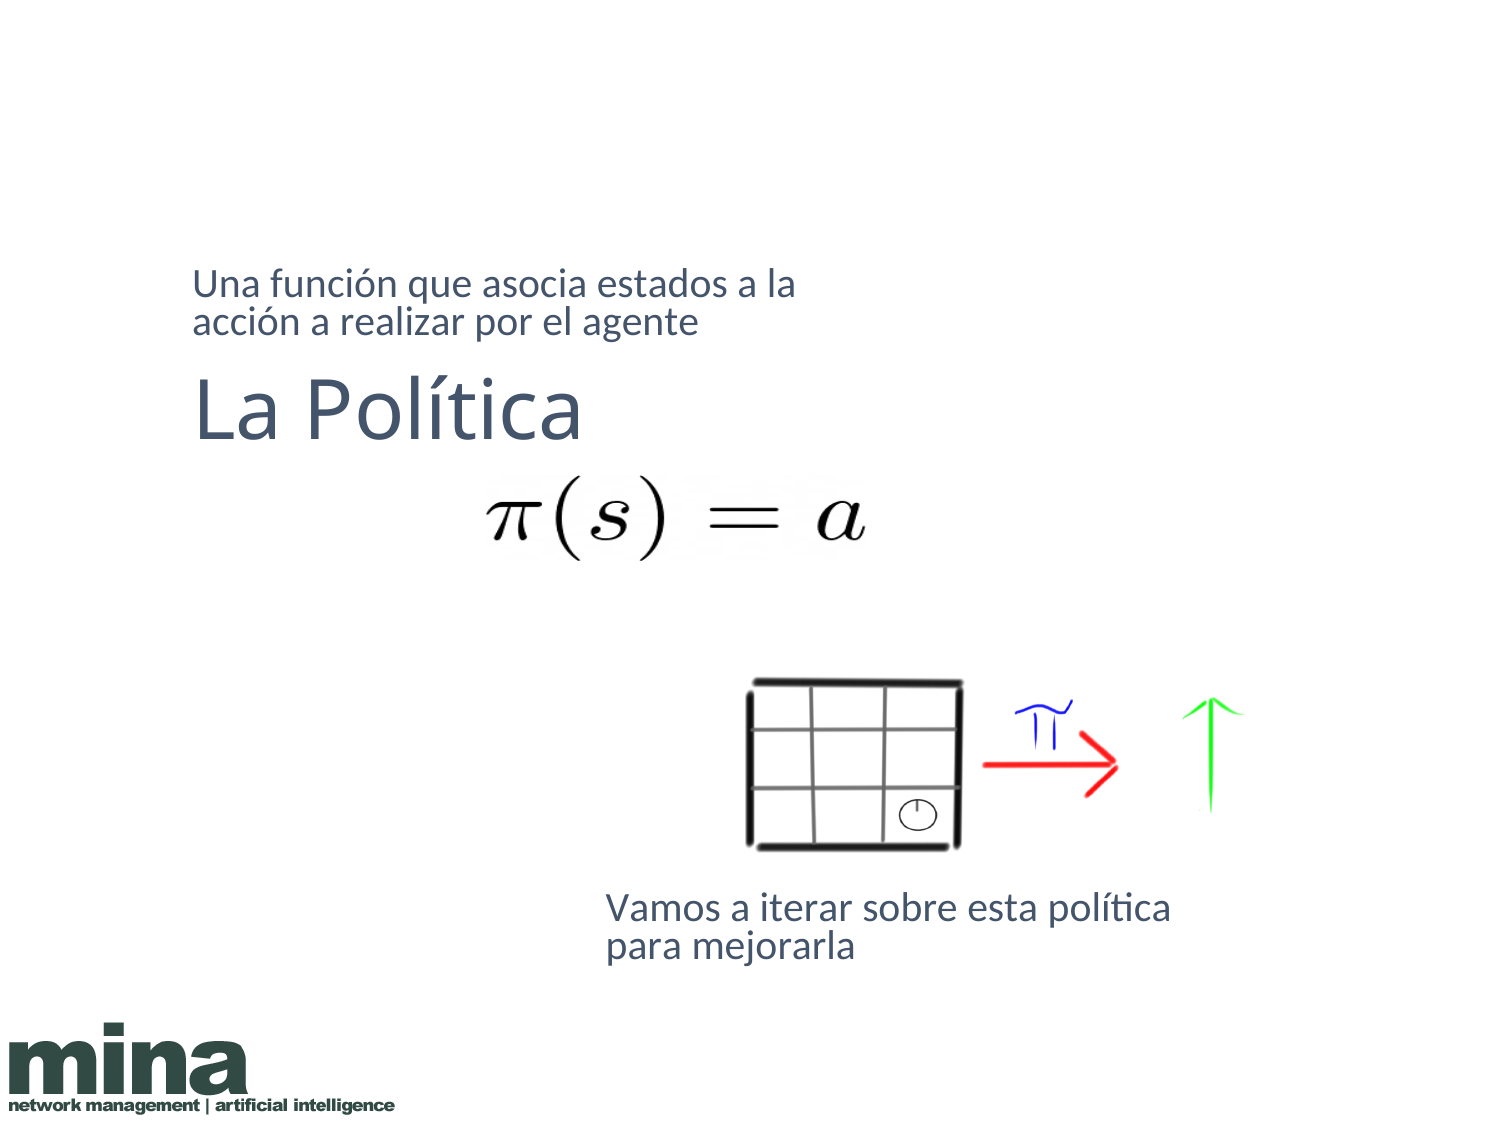

Una función que asocia estados a la acción a realizar por el agente
# La Política
Vamos a iterar sobre esta política para mejorarla